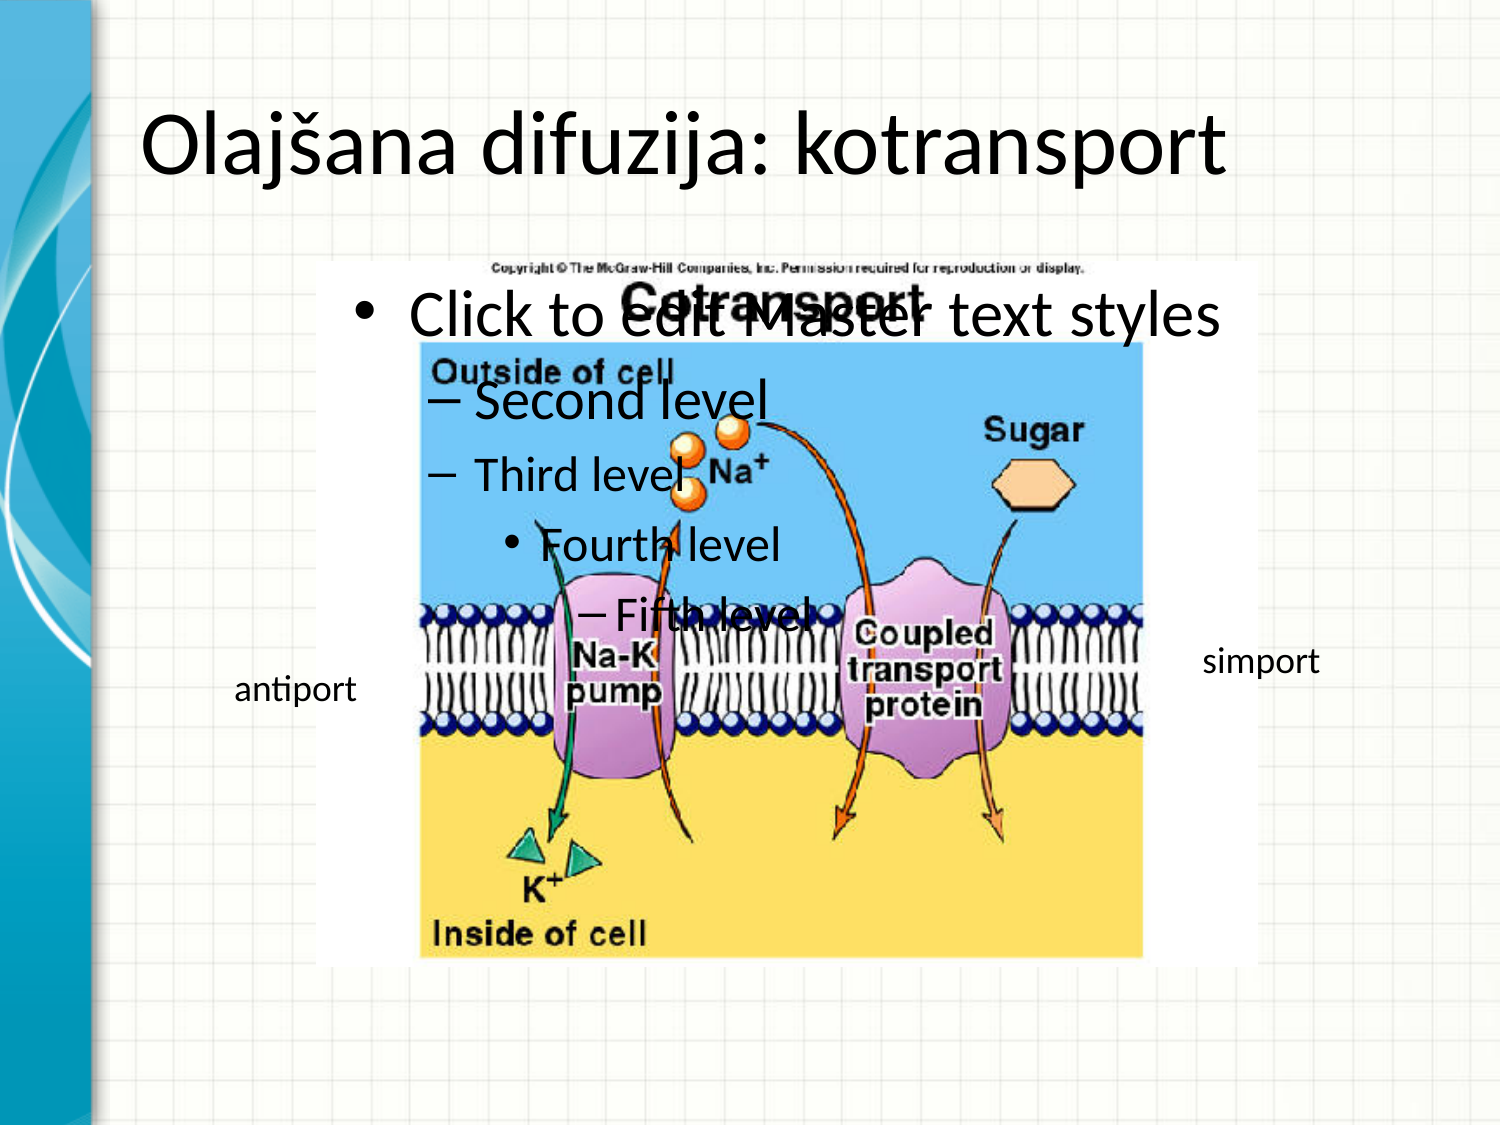

# Olajšana difuzija: kotransport
Click to edit Master text styles
Second level
Third level
Fourth level
Fifth level
simport
antiport